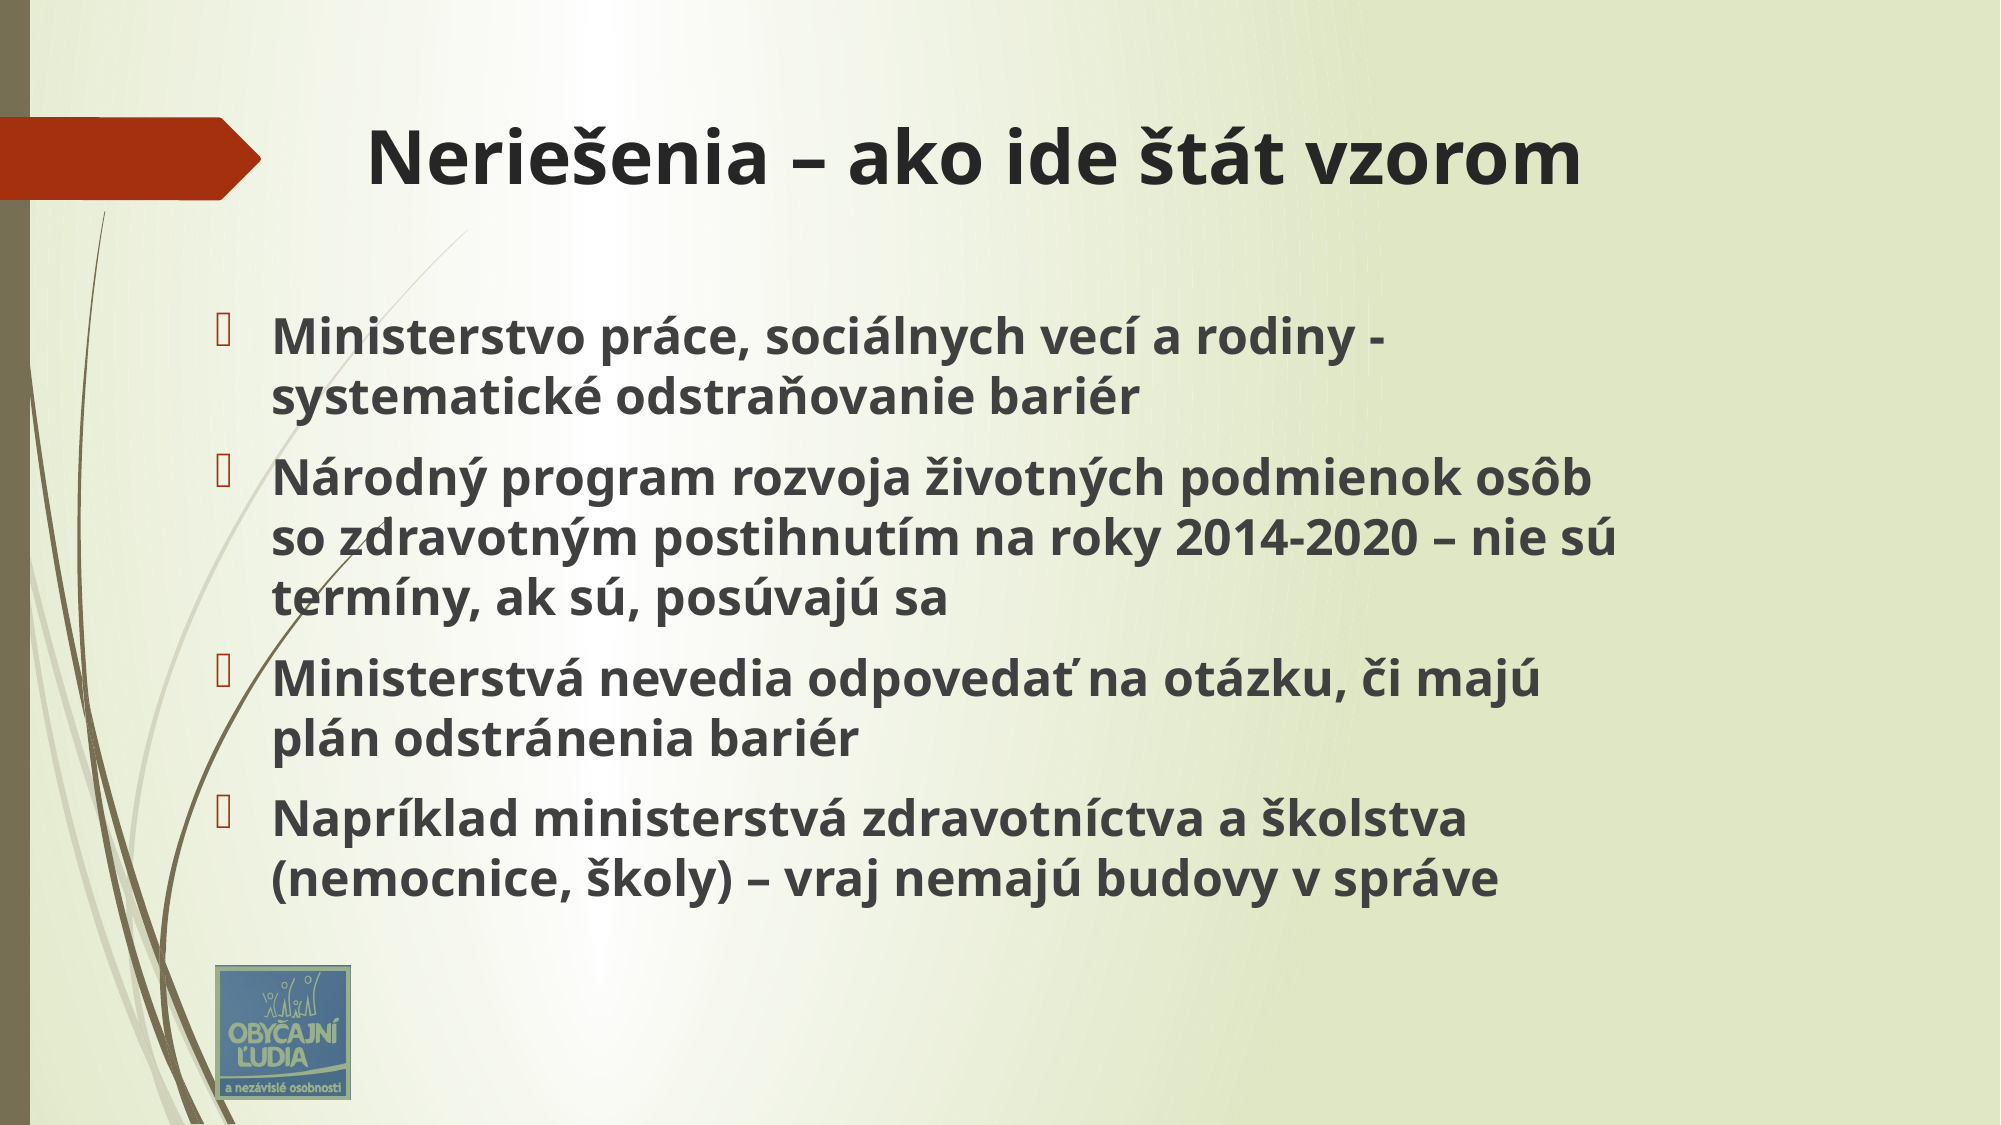

# Neriešenia – ako ide štát vzorom
Ministerstvo práce, sociálnych vecí a rodiny - systematické odstraňovanie bariér
Národný program rozvoja životných podmienok osôb so zdravotným postihnutím na roky 2014-2020 – nie sú termíny, ak sú, posúvajú sa
Ministerstvá nevedia odpovedať na otázku, či majú plán odstránenia bariér
Napríklad ministerstvá zdravotníctva a školstva (nemocnice, školy) – vraj nemajú budovy v správe